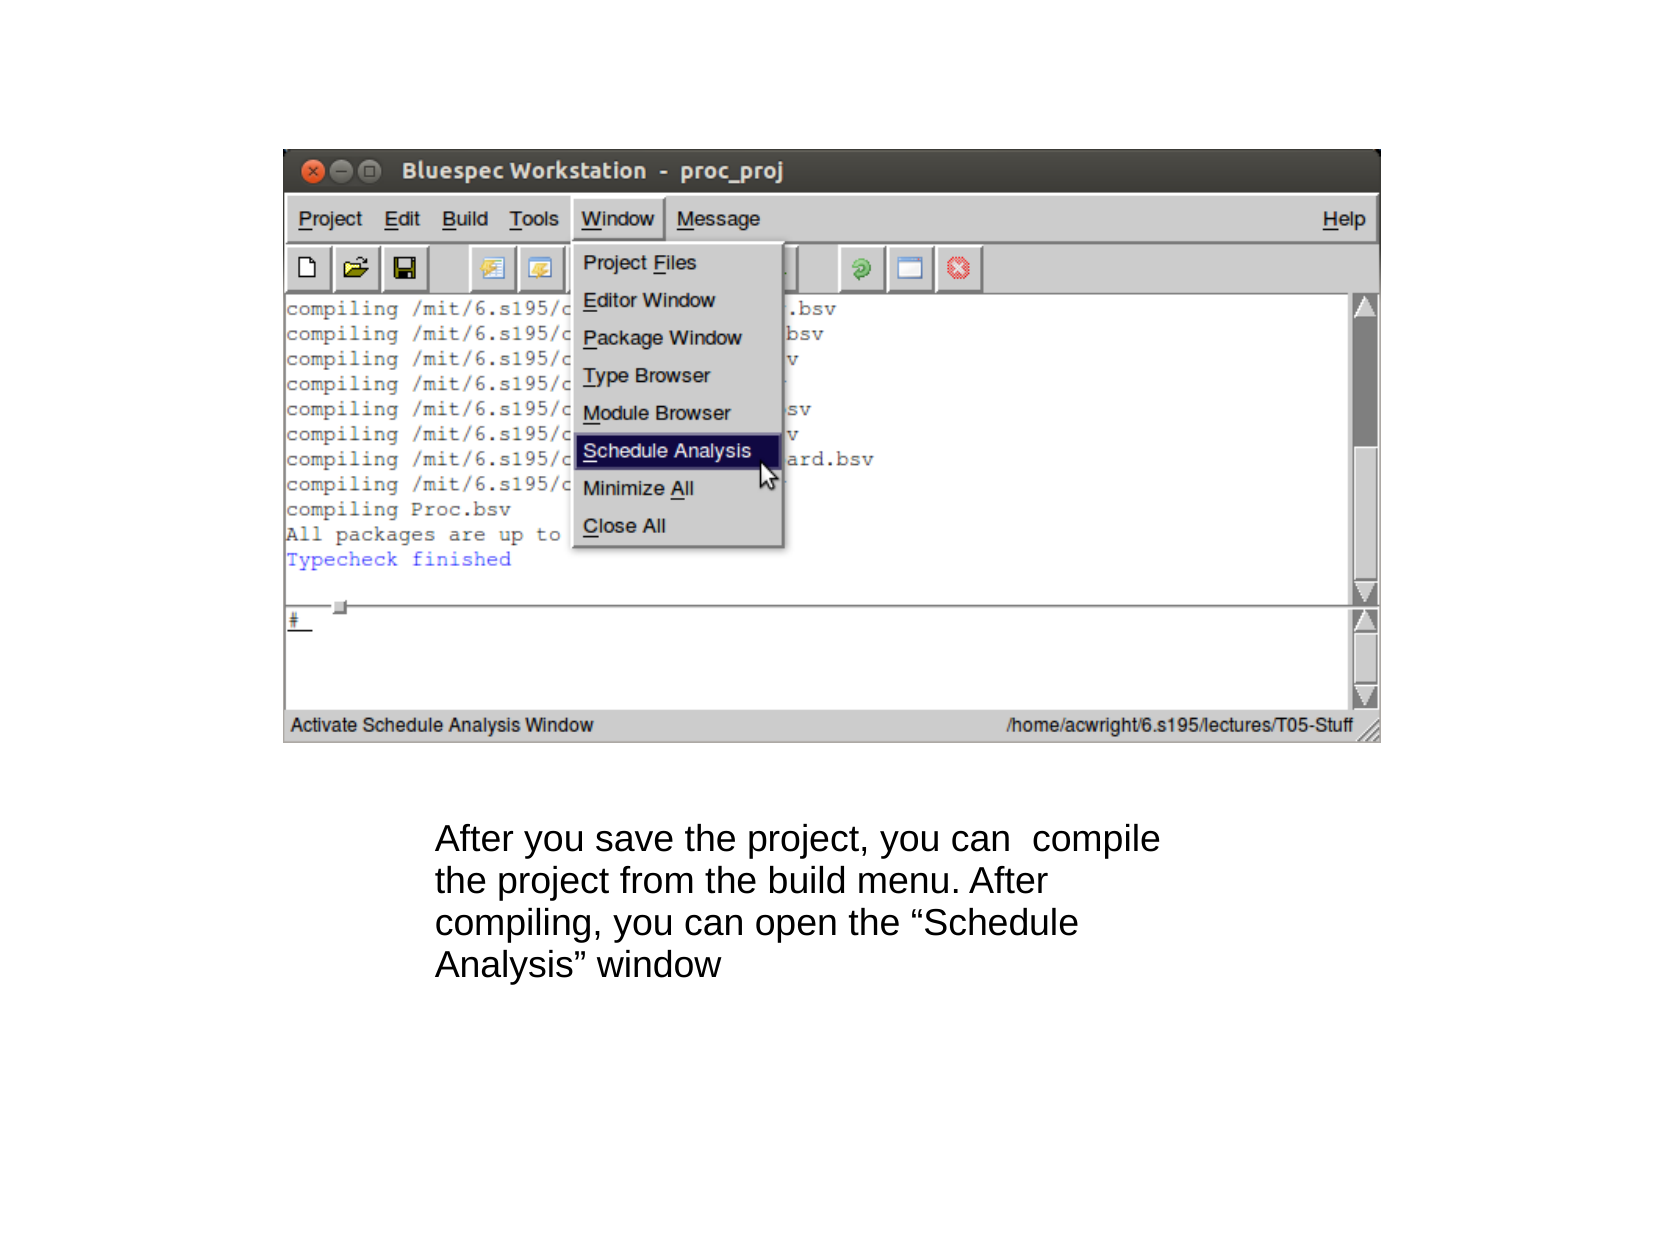

After you save the project, you can compile the project from the build menu. After compiling, you can open the “Schedule Analysis” window